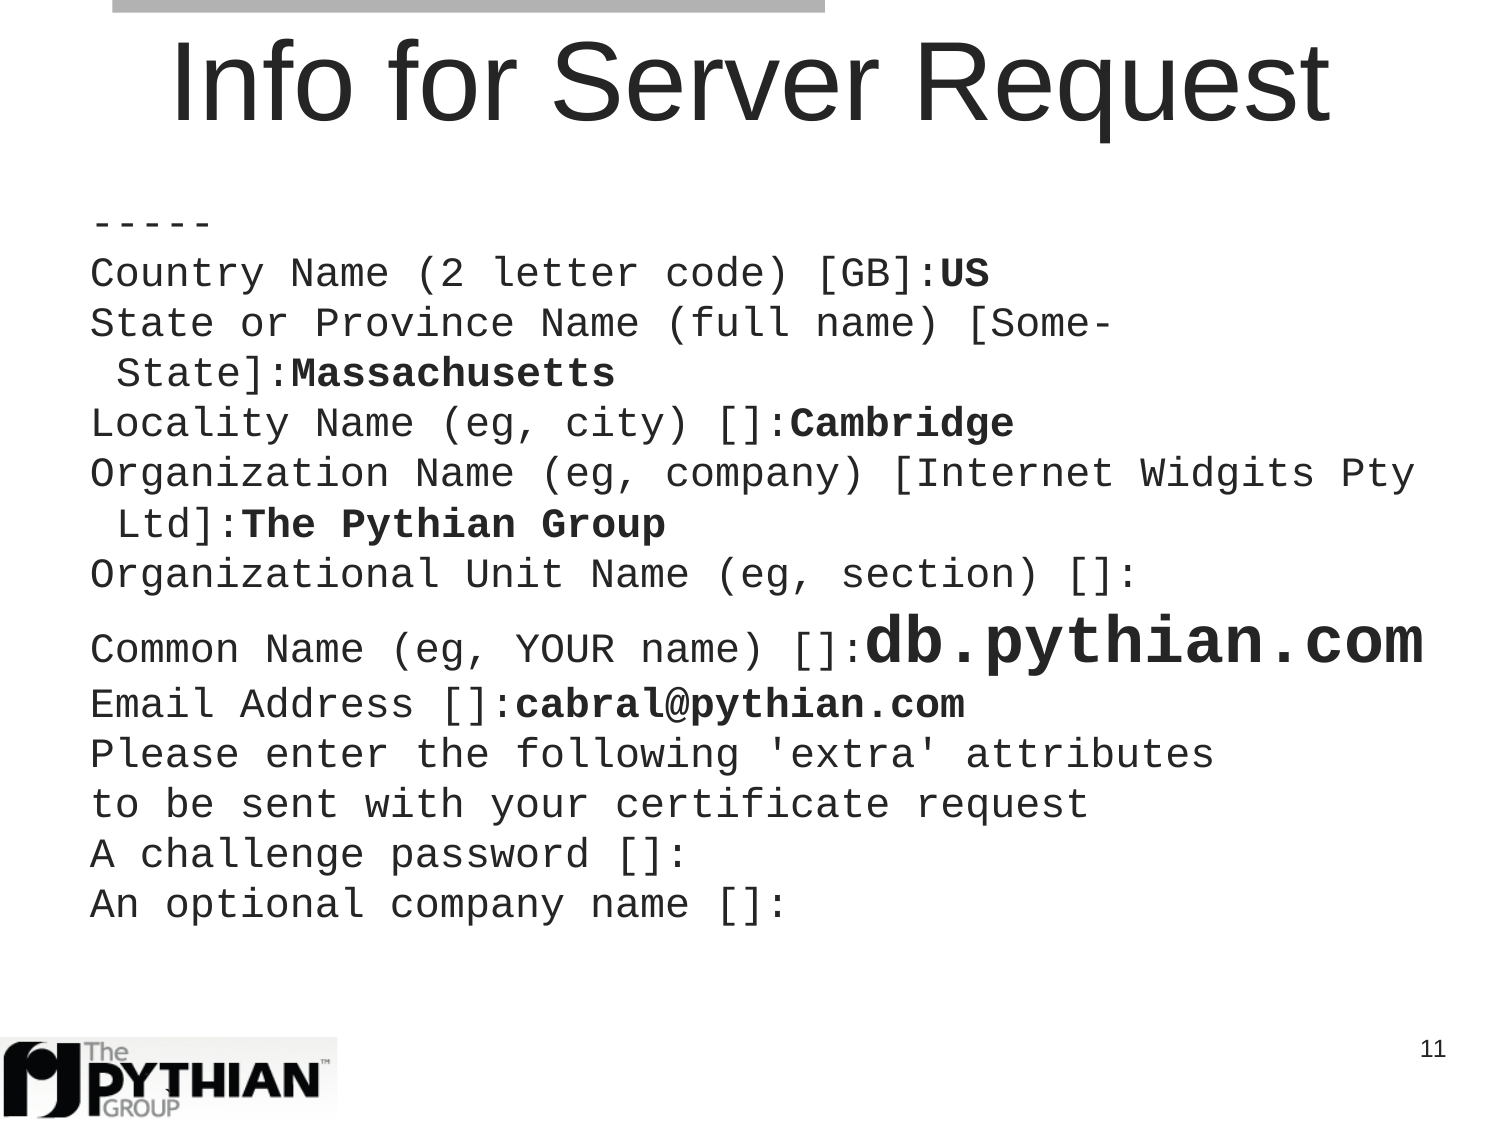

Info for Server Request
-----
Country Name (2 letter code) [GB]:US
State or Province Name (full name) [Some-State]:Massachusetts
Locality Name (eg, city) []:Cambridge
Organization Name (eg, company) [Internet Widgits Pty Ltd]:The Pythian Group
Organizational Unit Name (eg, section) []:
Common Name (eg, YOUR name) []:db.pythian.com
Email Address []:cabral@pythian.com
Please enter the following 'extra' attributes
to be sent with your certificate request
A challenge password []:
An optional company name []: